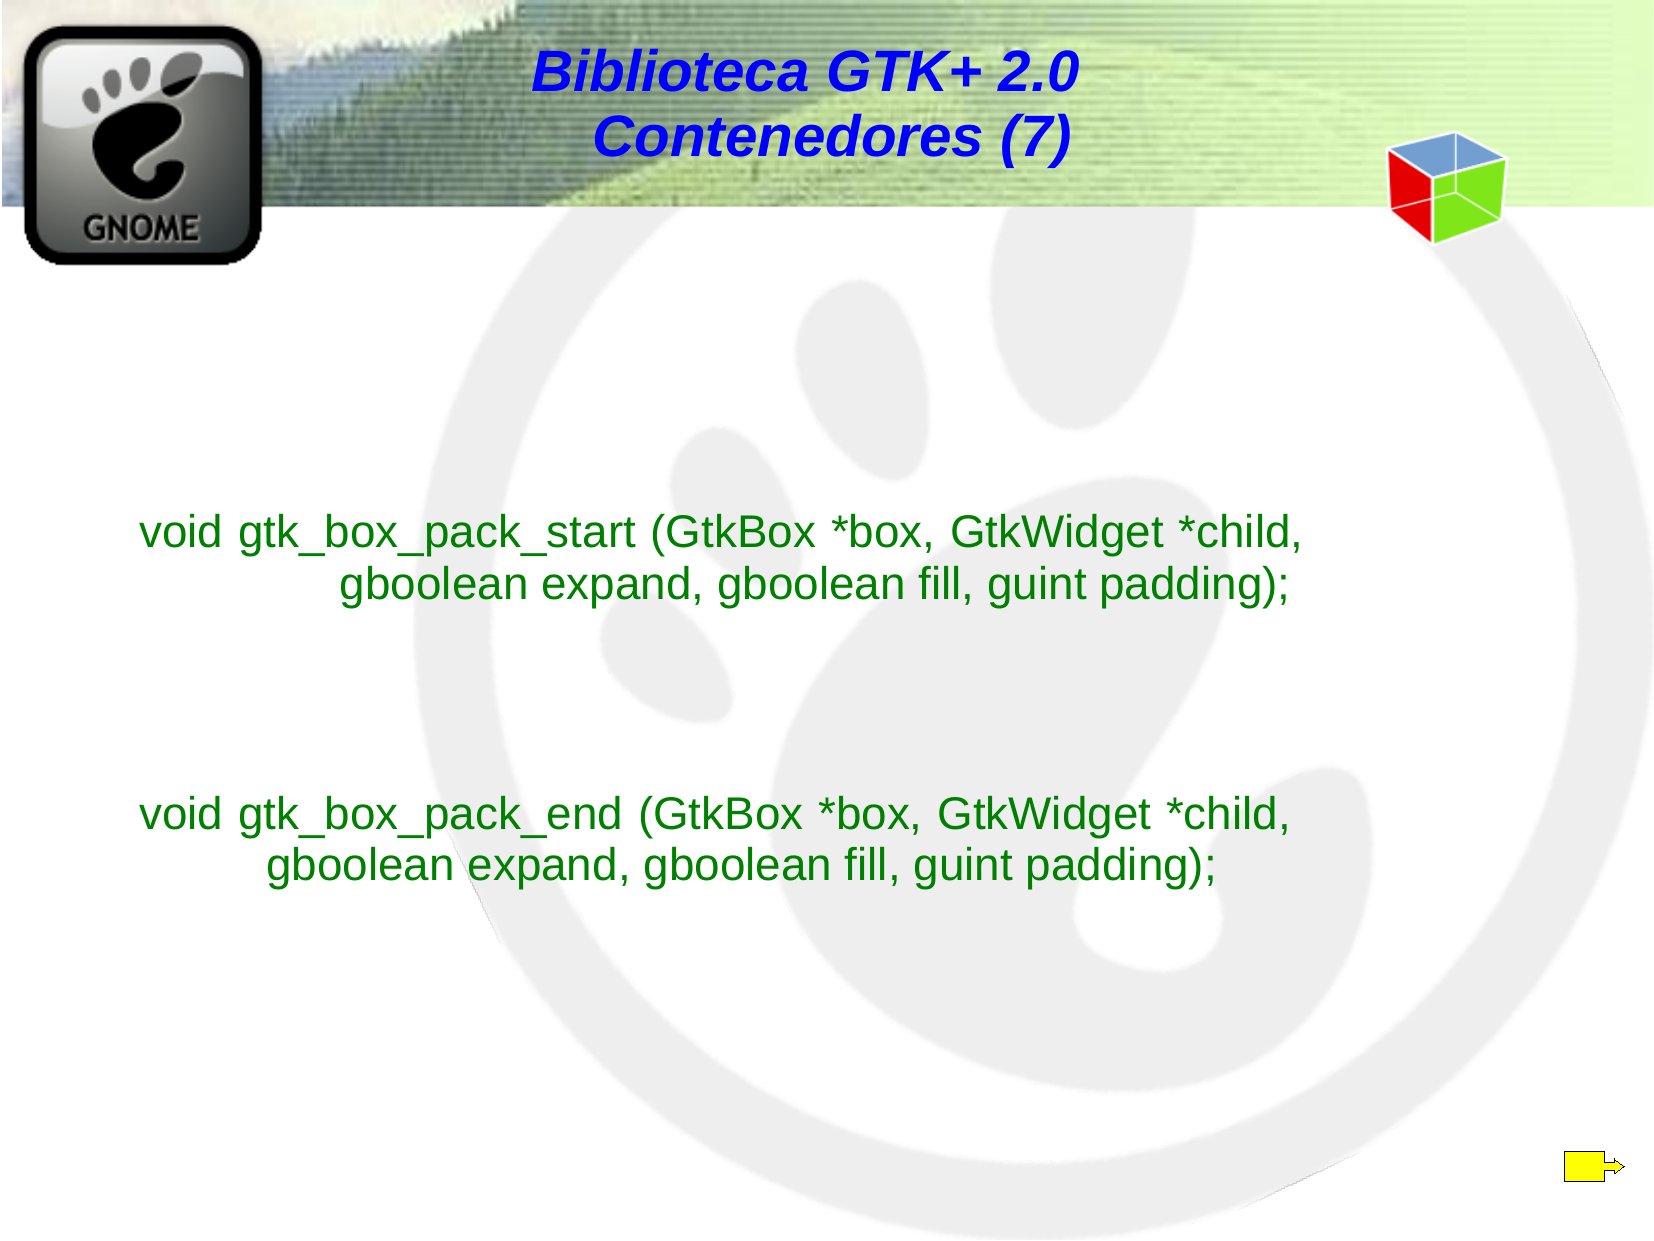

# Biblioteca GTK+ 2.0 Contenedores (7)
void gtk_box_pack_start (GtkBox *box, GtkWidget *child, 					gboolean expand, gboolean fill, guint padding);
void gtk_box_pack_end (GtkBox *box, GtkWidget *child, 					gboolean expand, gboolean fill, guint padding);